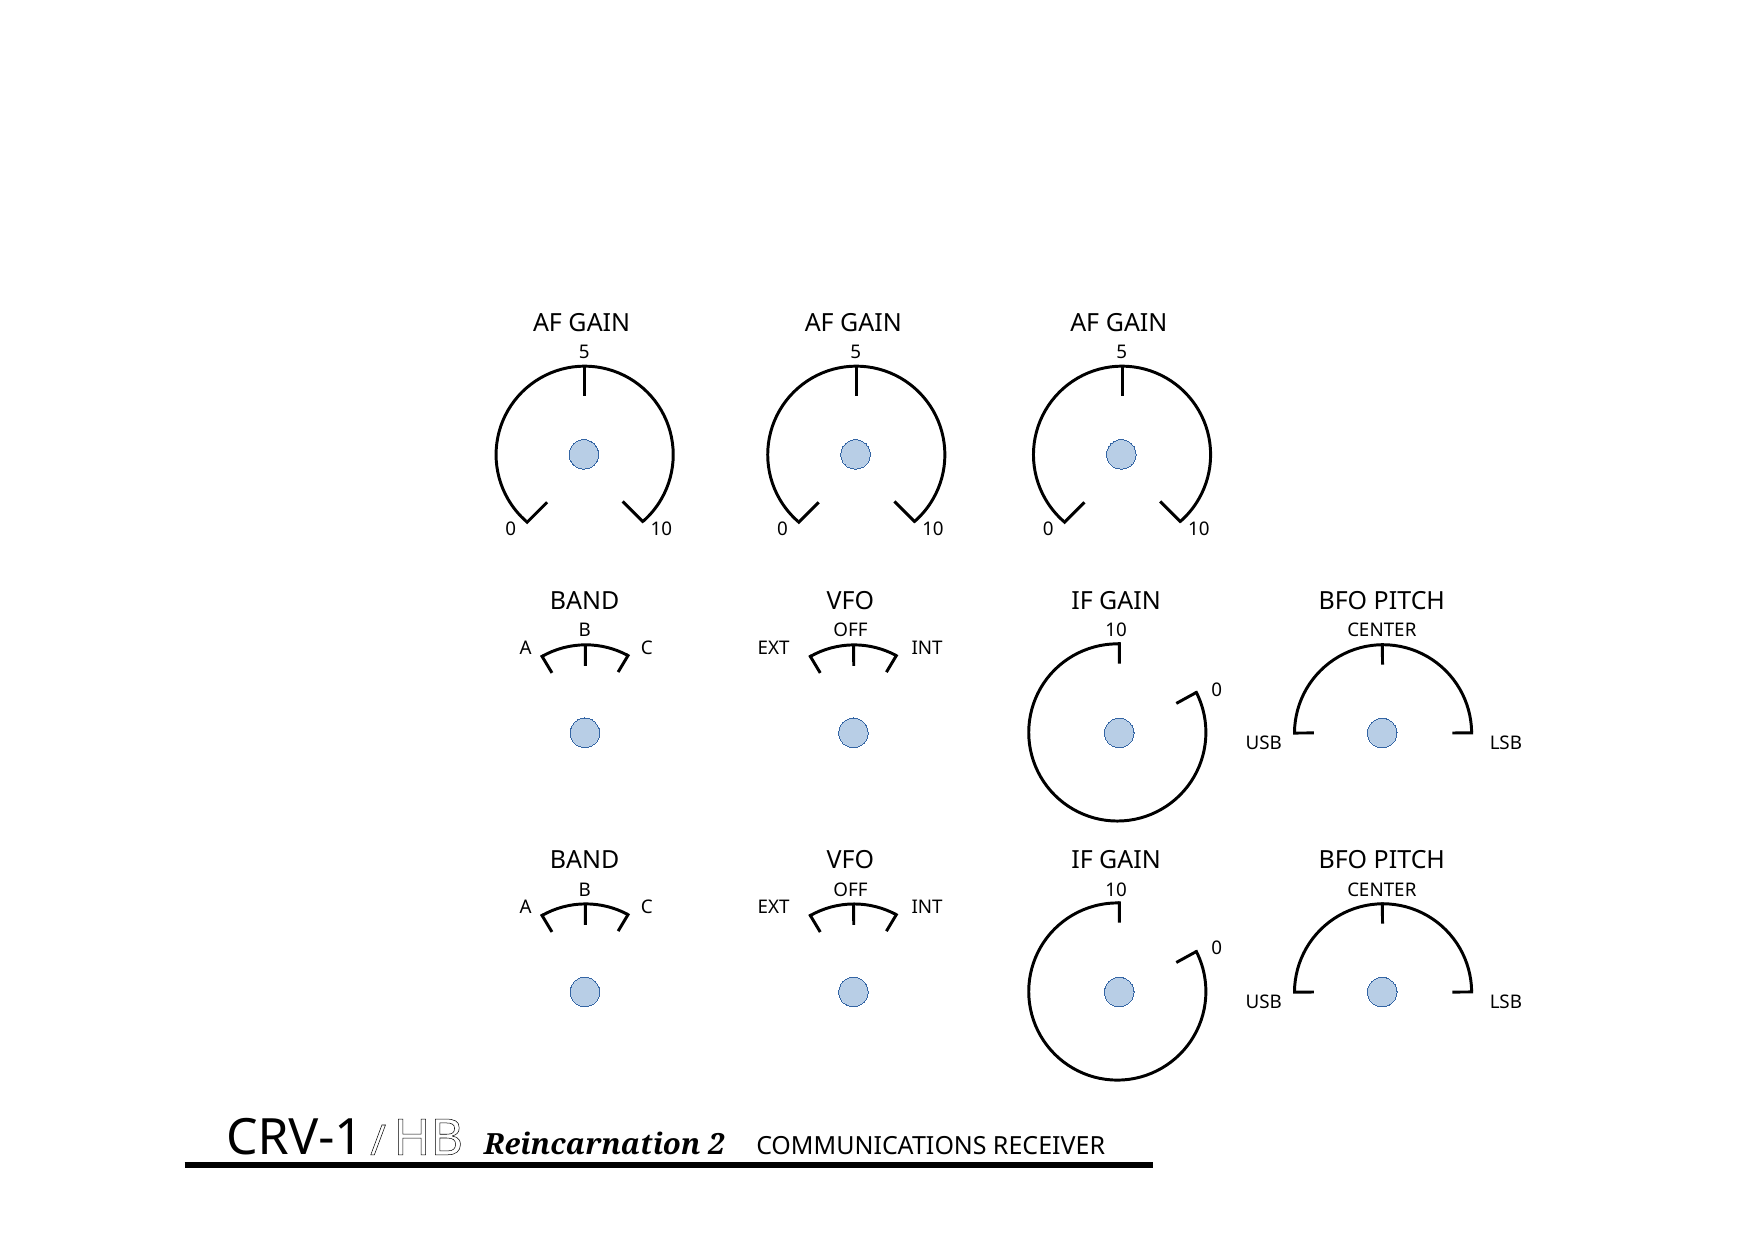

AF GAIN
AF GAIN
AF GAIN
 5
 5
 5
0
10
0
10
0
10
BAND
VFO
IF GAIN
BFO PITCH
B
OFF
10
CENTER
A
C
EXT
INT
0
USB
LSB
BAND
VFO
IF GAIN
BFO PITCH
B
OFF
10
CENTER
A
C
EXT
INT
0
USB
LSB
CRV-1 / HB Reincarnation 2 COMMUNICATIONS RECEIVER